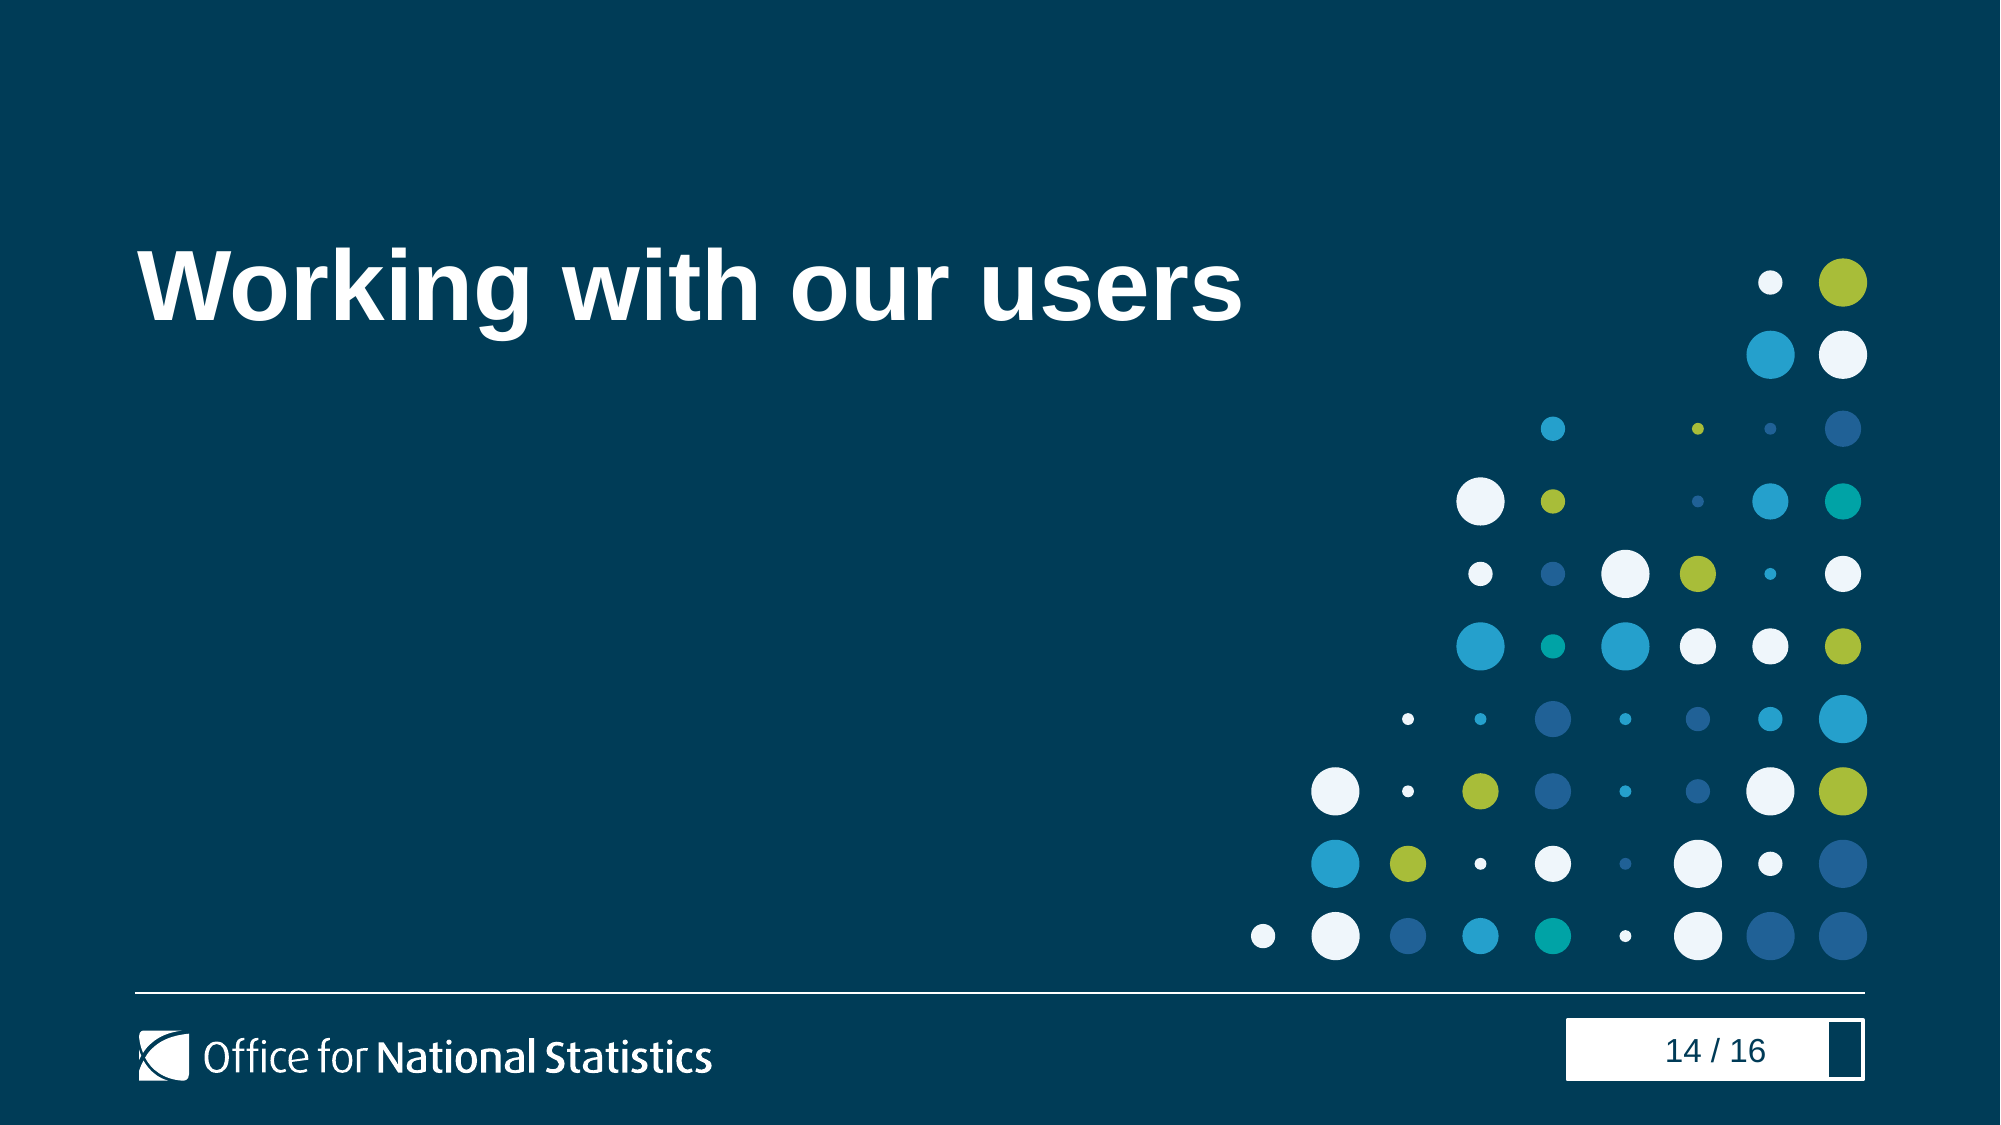

# Working with our users
14 / 16